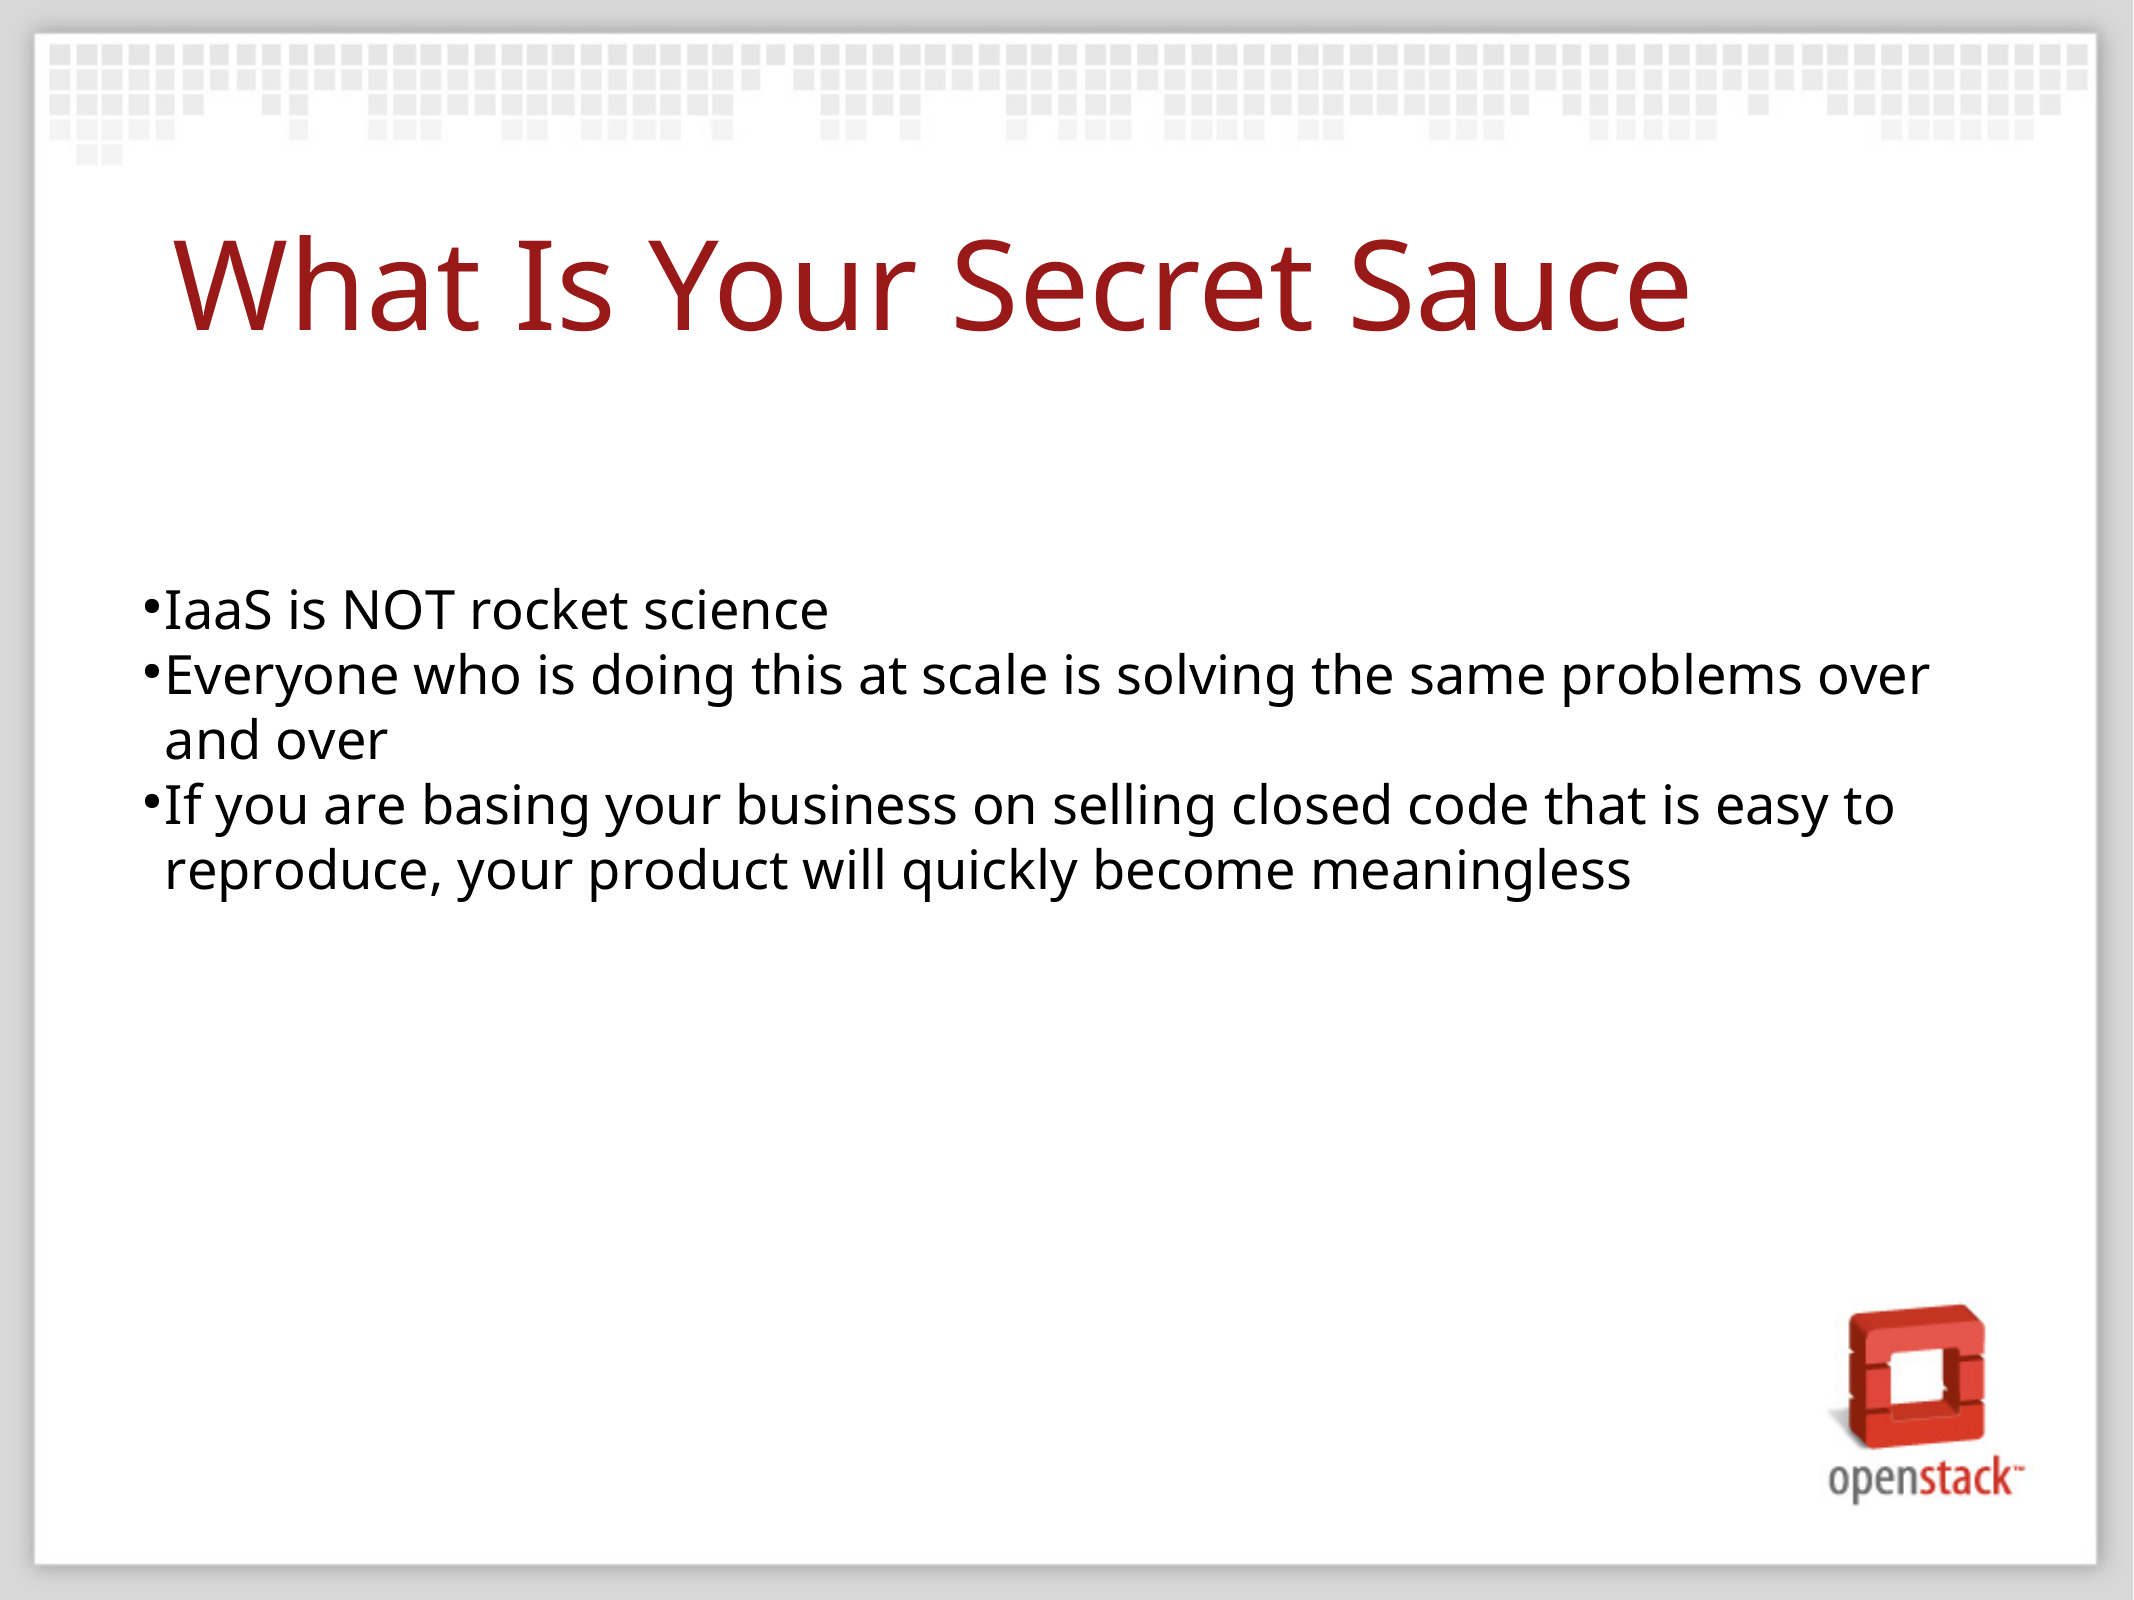

# What Is Your Secret Sauce
IaaS is NOT rocket science
Everyone who is doing this at scale is solving the same problems over and over
If you are basing your business on selling closed code that is easy to reproduce, your product will quickly become meaningless